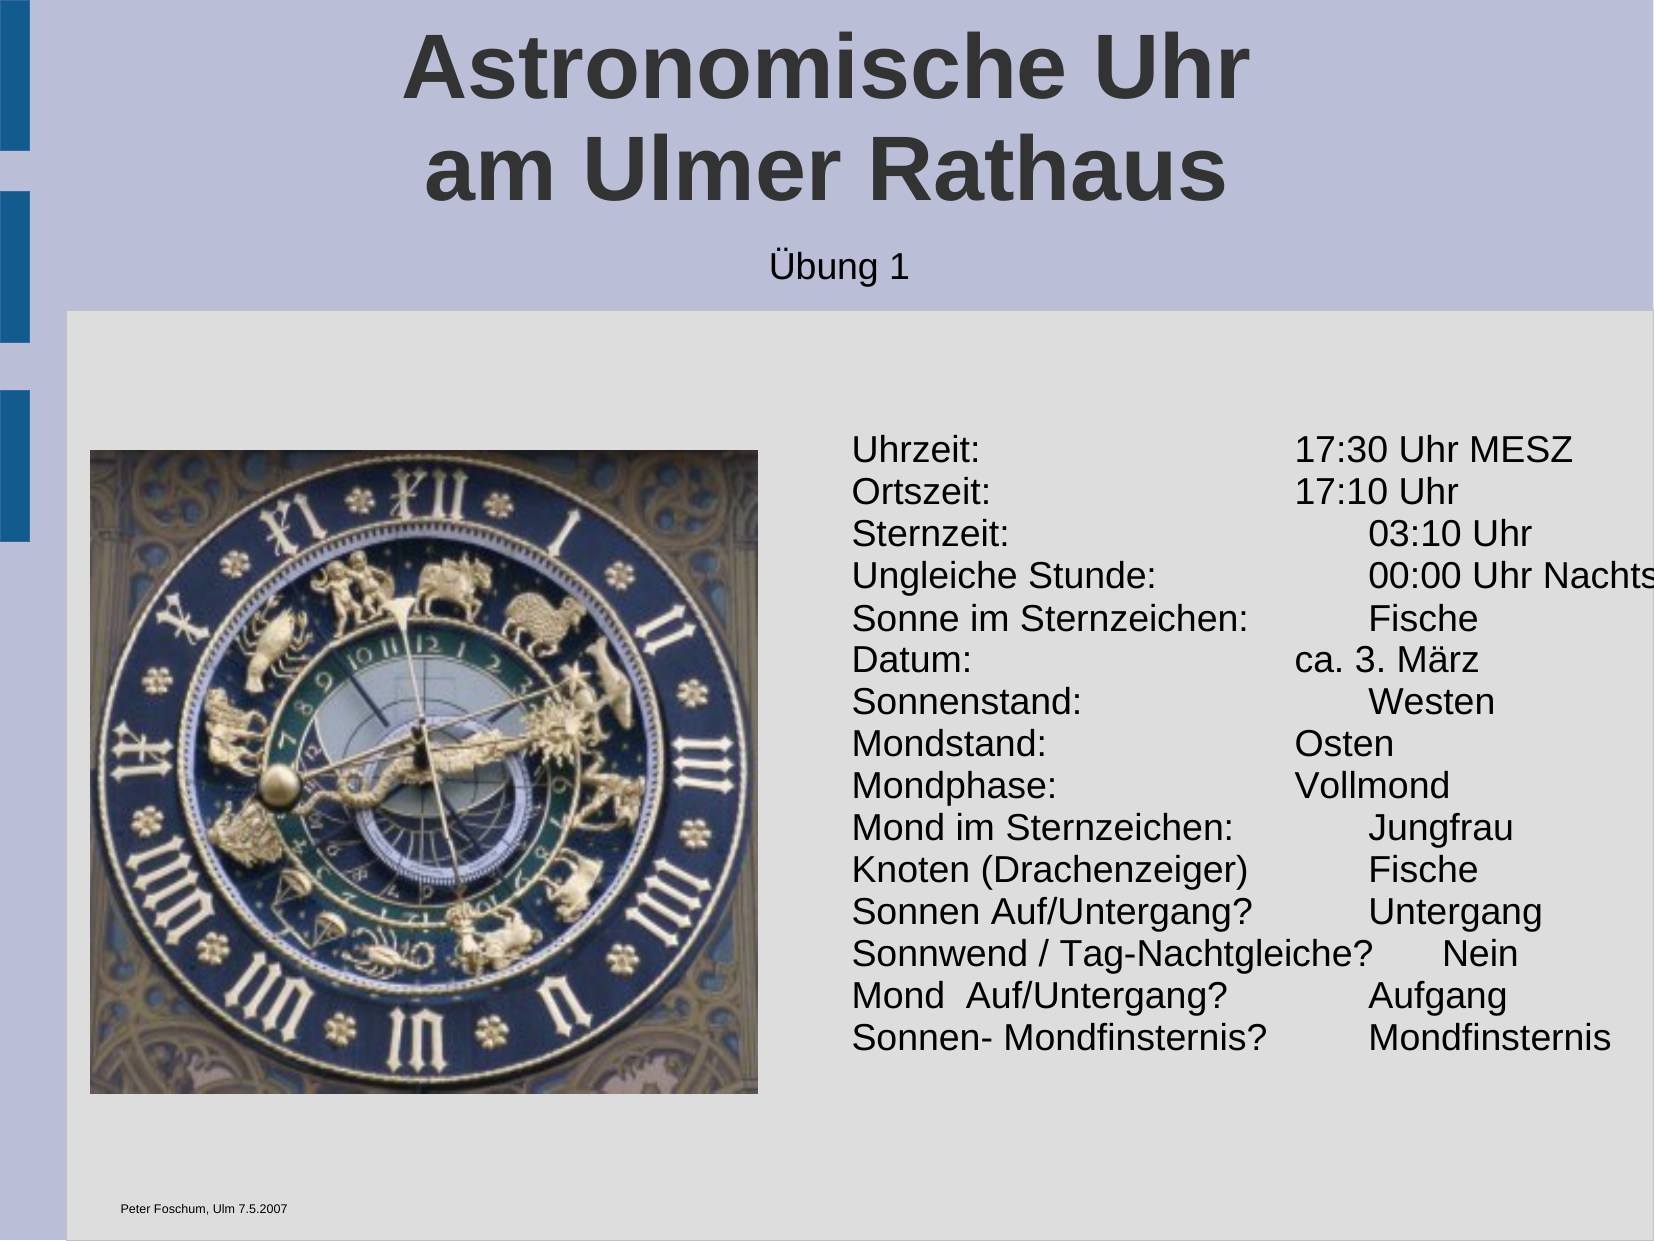

# Astronomische Uhr am Ulmer Rathaus
Übung 1
Uhrzeit:					17:30 Uhr MESZ
Ortszeit:					17:10 Uhr
Sternzeit:					03:10 Uhr
Ungleiche Stunde:			00:00 Uhr Nachts
Sonne im Sternzeichen:		Fische
Datum:					ca. 3. März
Sonnenstand:				Westen
Mondstand:				Osten
Mondphase:				Vollmond
Mond im Sternzeichen:		Jungfrau
Knoten (Drachenzeiger)		Fische
Sonnen Auf/Untergang?		Untergang
Sonnwend / Tag-Nachtgleiche?	Nein
Mond Auf/Untergang?		Aufgang
Sonnen- Mondfinsternis?		Mondfinsternis
Peter Foschum, Ulm 7.5.2007
Peter Foschum, Ulm 16.4.2007
Peter Foschum, Ulm 16.4.2007